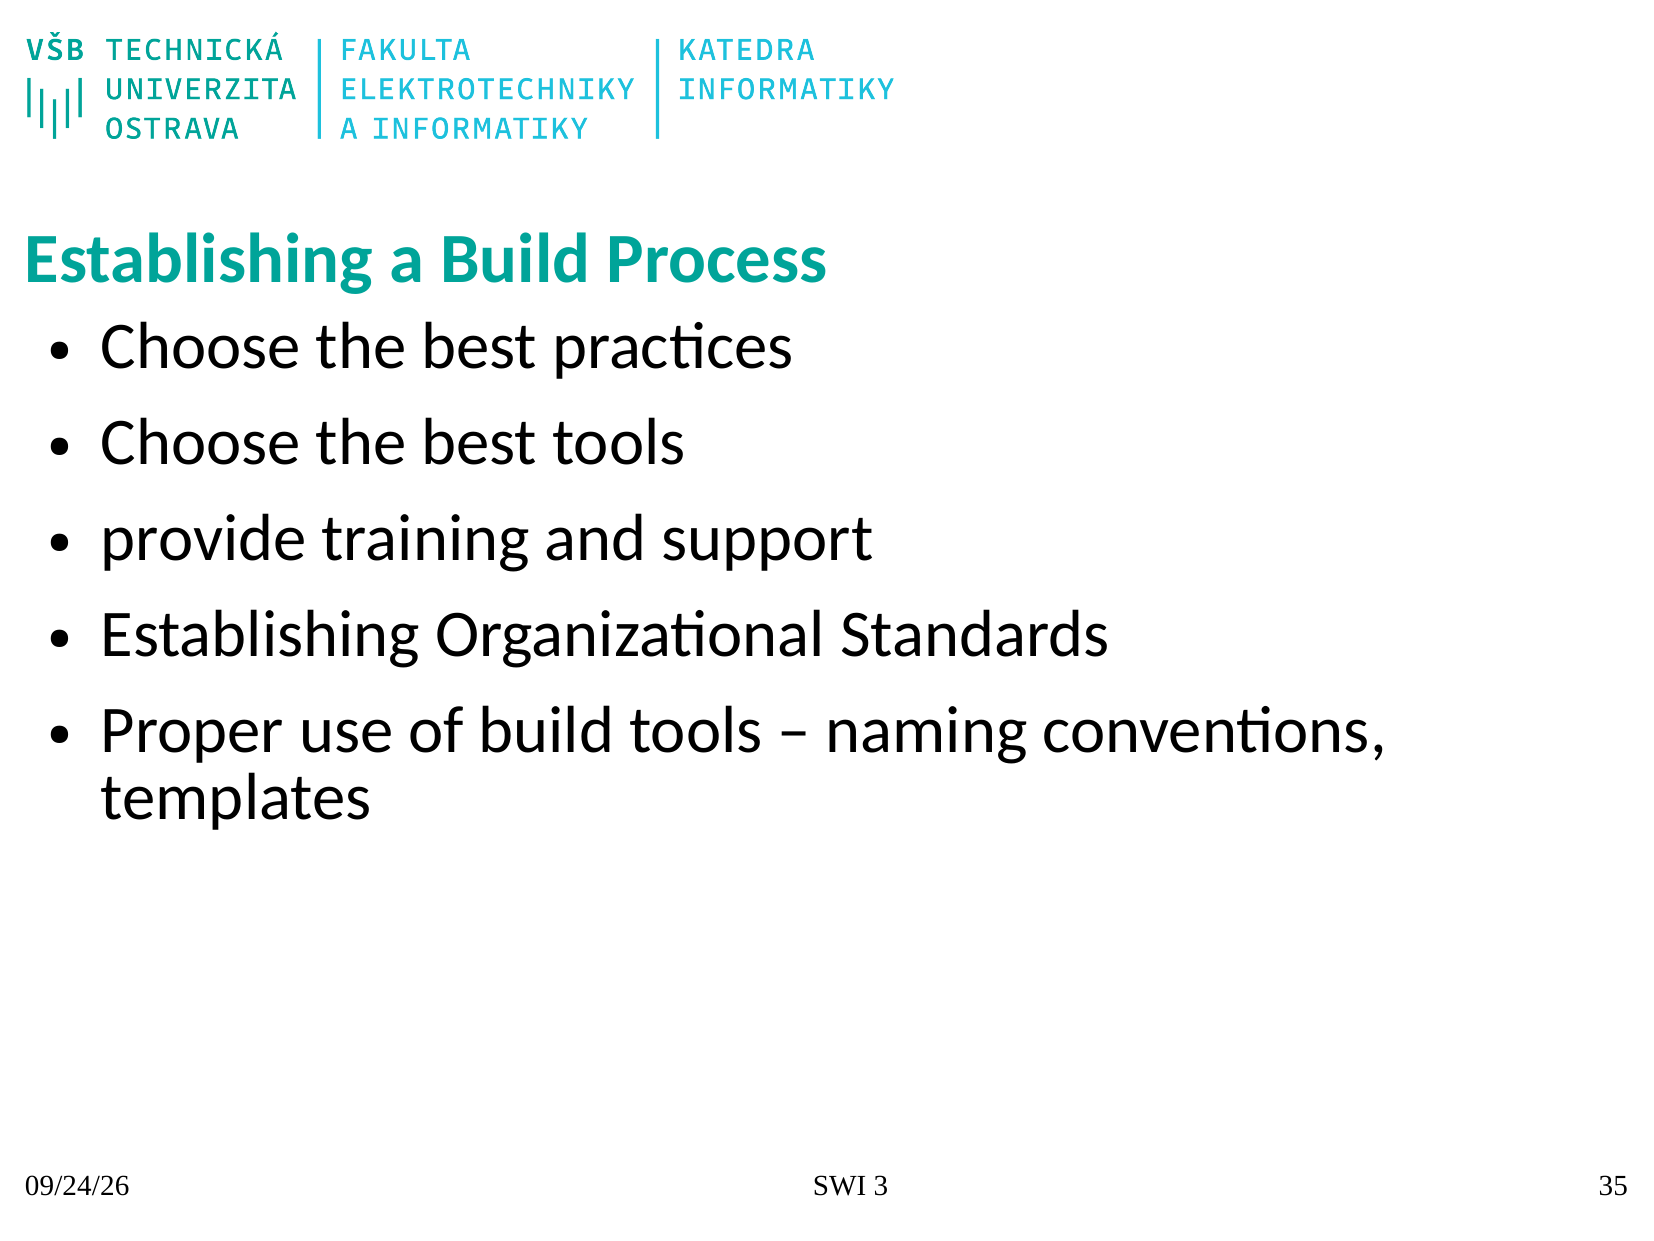

# Establishing a Build Process
Choose the best practices
Choose the best tools
provide training and support
Establishing Organizational Standards
Proper use of build tools – naming conventions, templates
SWI 3
35